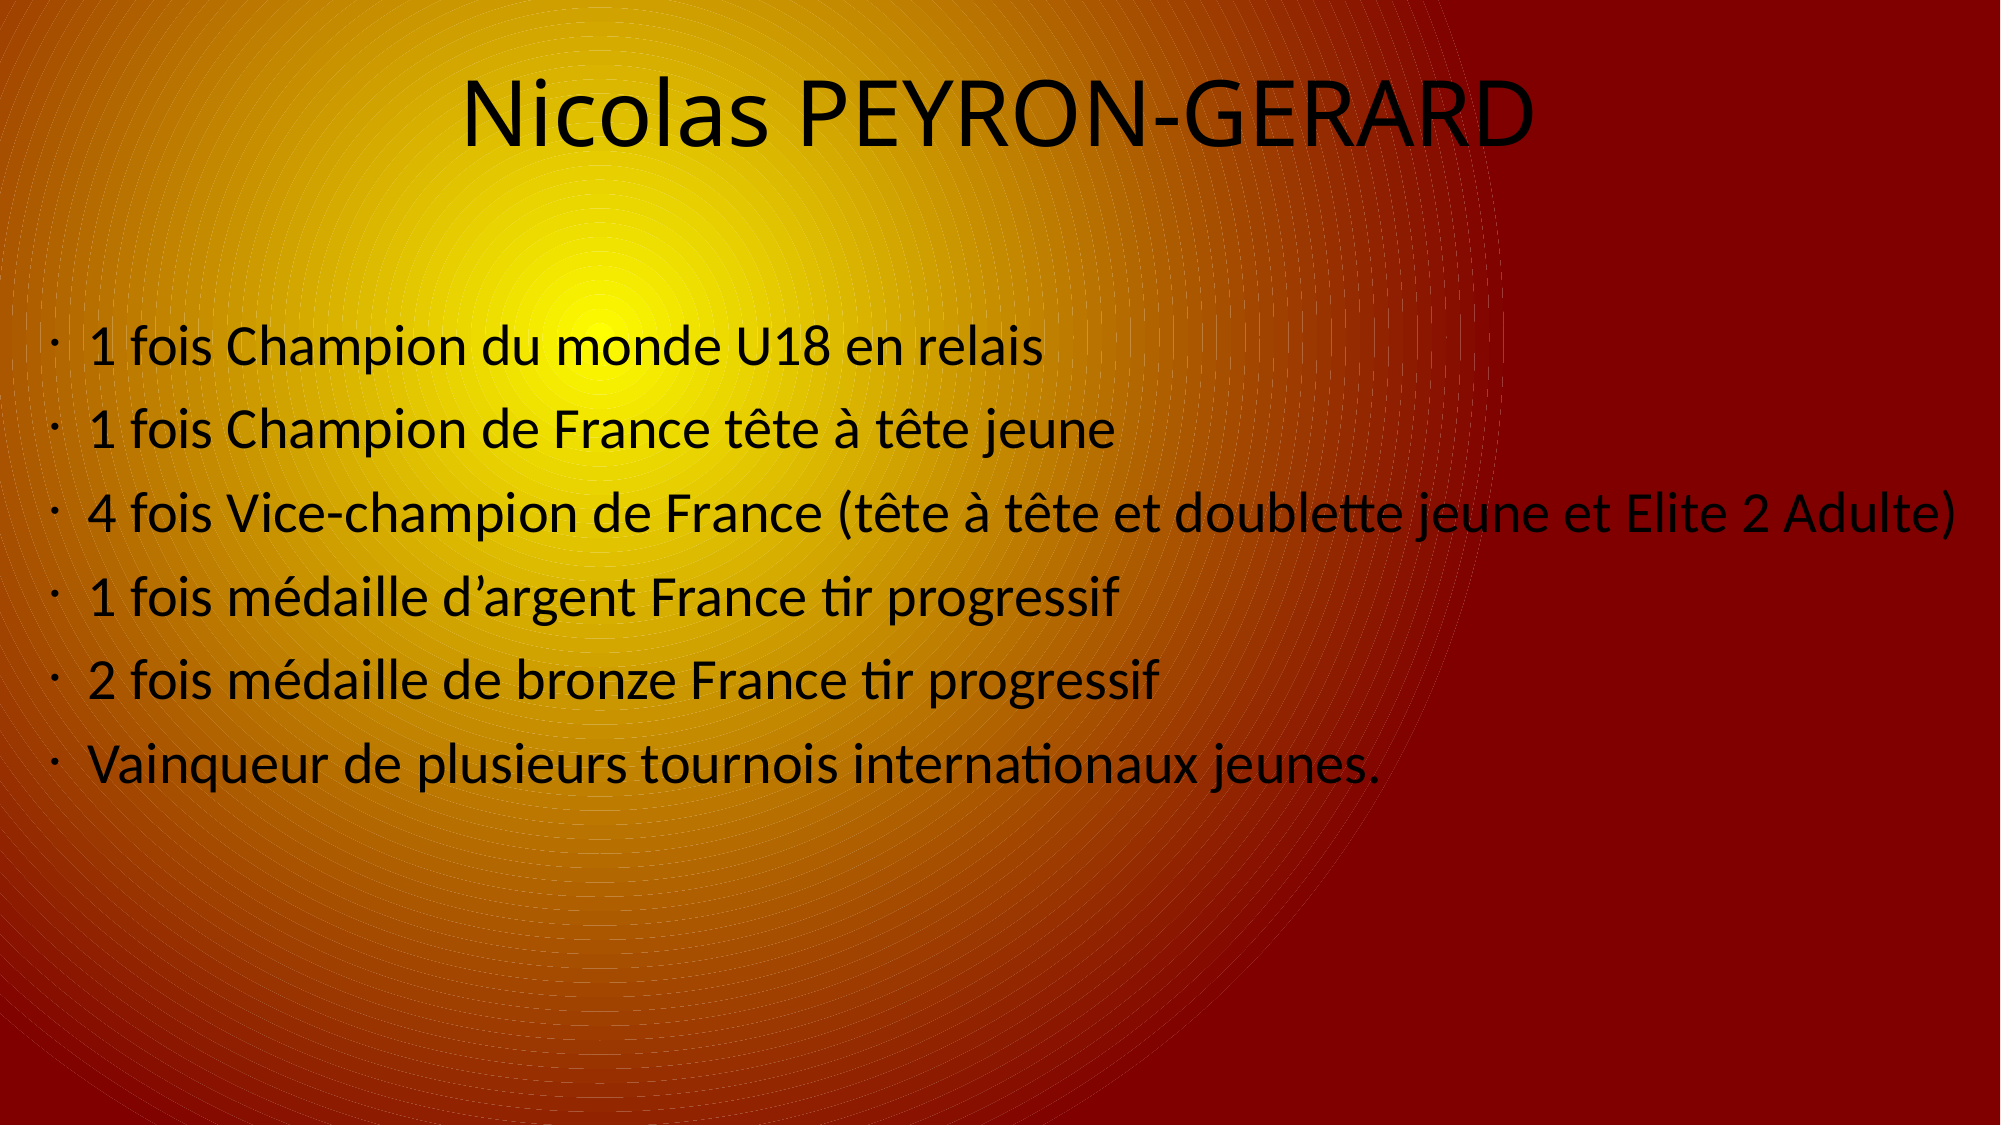

# Nicolas PEYRON-GERARD
1 fois Champion du monde U18 en relais
1 fois Champion de France tête à tête jeune
4 fois Vice-champion de France (tête à tête et doublette jeune et Elite 2 Adulte)
1 fois médaille d’argent France tir progressif
2 fois médaille de bronze France tir progressif
Vainqueur de plusieurs tournois internationaux jeunes.